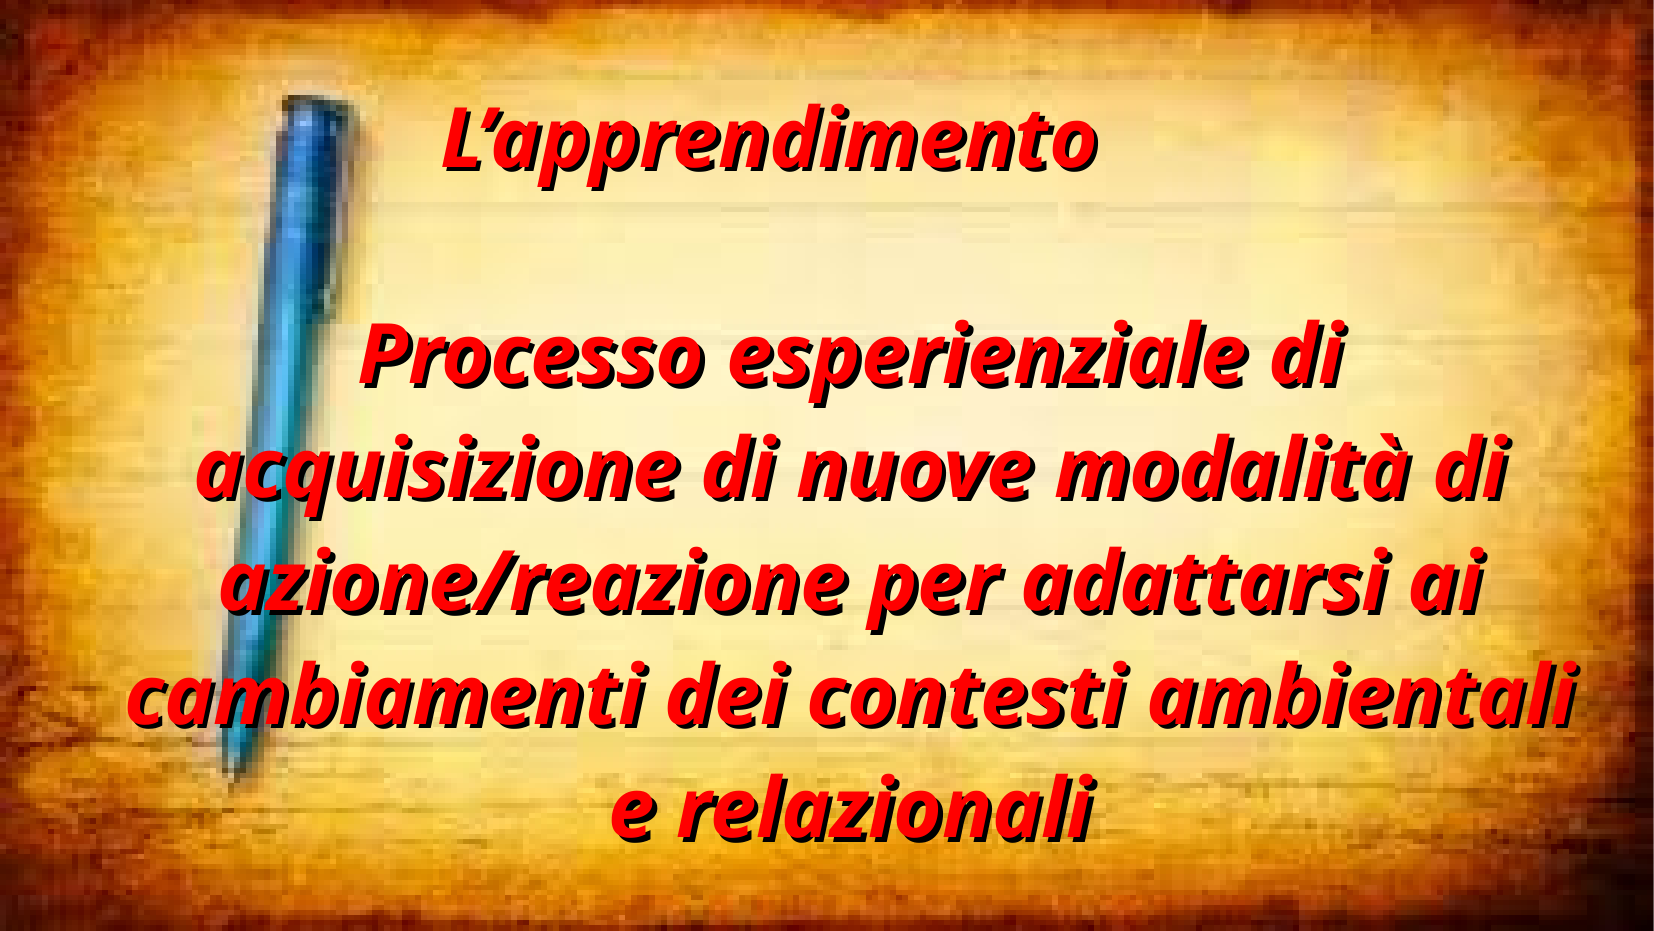

L’apprendimento
# Processo esperienziale di acquisizione di nuove modalità di azione/reazione per adattarsi ai cambiamenti dei contesti ambientali e relazionali